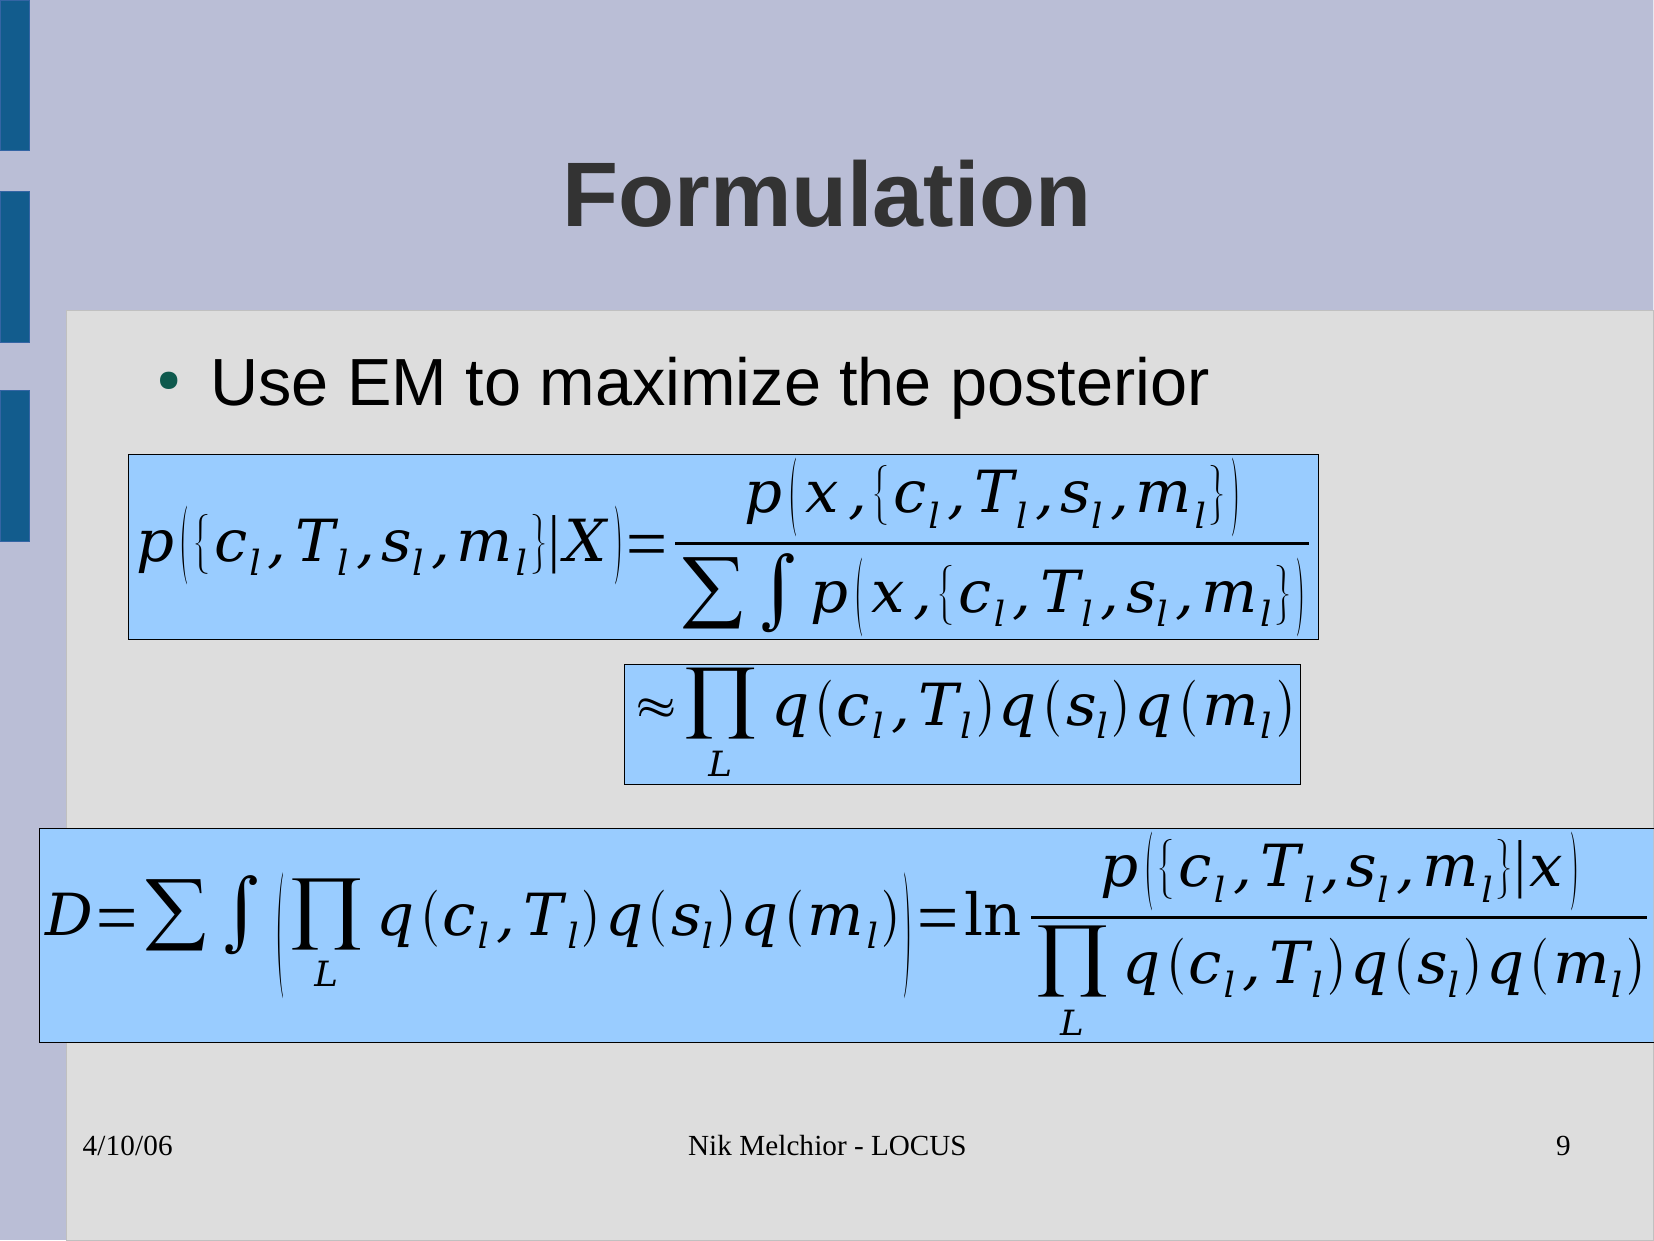

# Formulation
Use EM to maximize the posterior
4/10/06
Nik Melchior - LOCUS
9